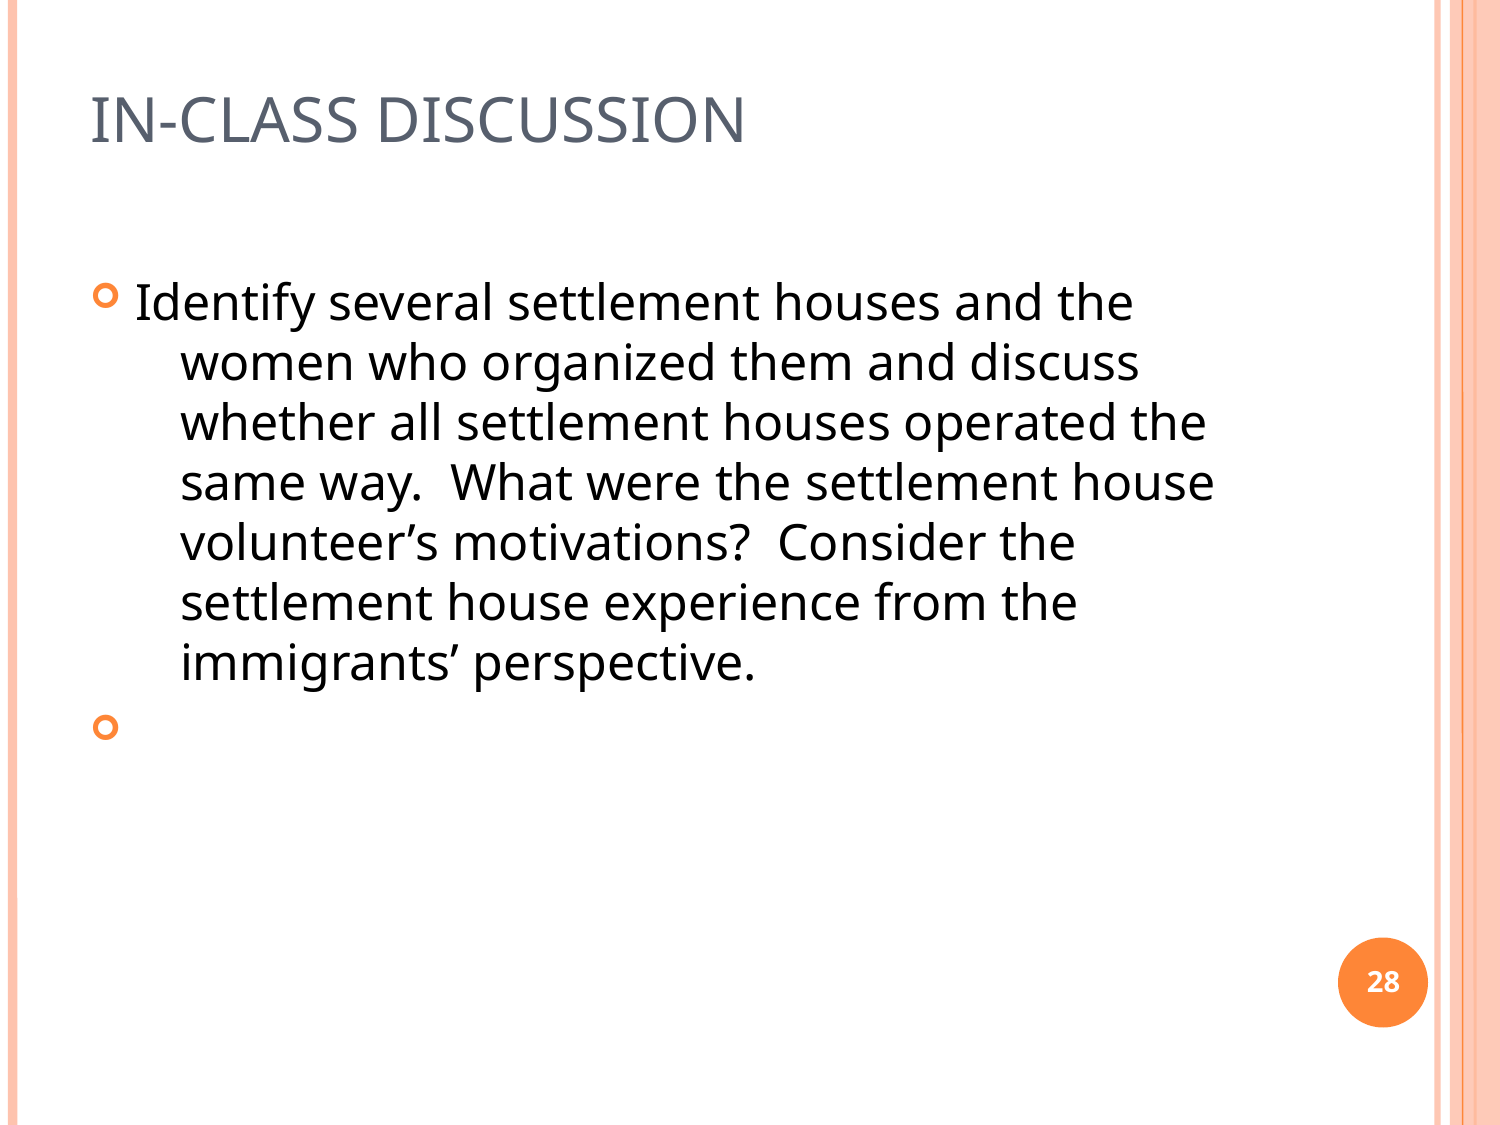

# In-Class Discussion
Identify several settlement houses and the women who organized them and discuss whether all settlement houses operated the same way. What were the settlement house volunteer’s motivations? Consider the settlement house experience from the immigrants’ perspective.